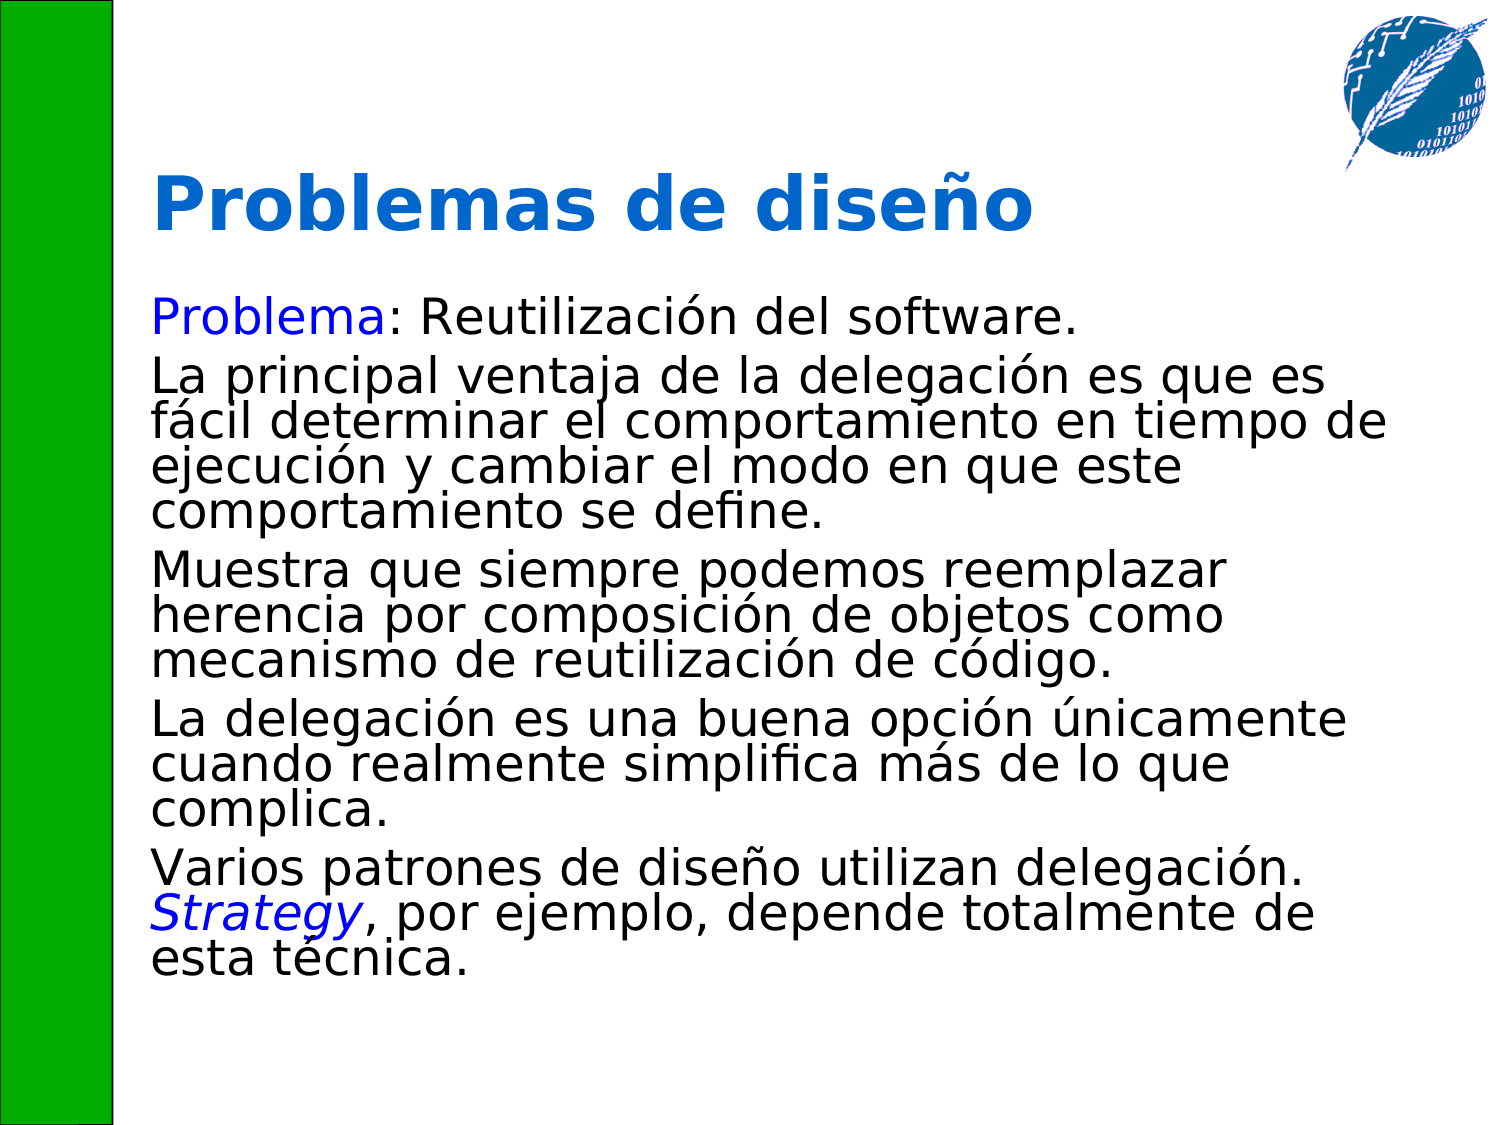

# Problemas de diseño
Problema: Reutilización del software.
La principal ventaja de la delegación es que es fácil determinar el comportamiento en tiempo de ejecución y cambiar el modo en que este comportamiento se define.
Muestra que siempre podemos reemplazar herencia por composición de objetos como mecanismo de reutilización de código.
La delegación es una buena opción únicamente cuando realmente simplifica más de lo que complica.
Varios patrones de diseño utilizan delegación. Strategy, por ejemplo, depende totalmente de esta técnica.